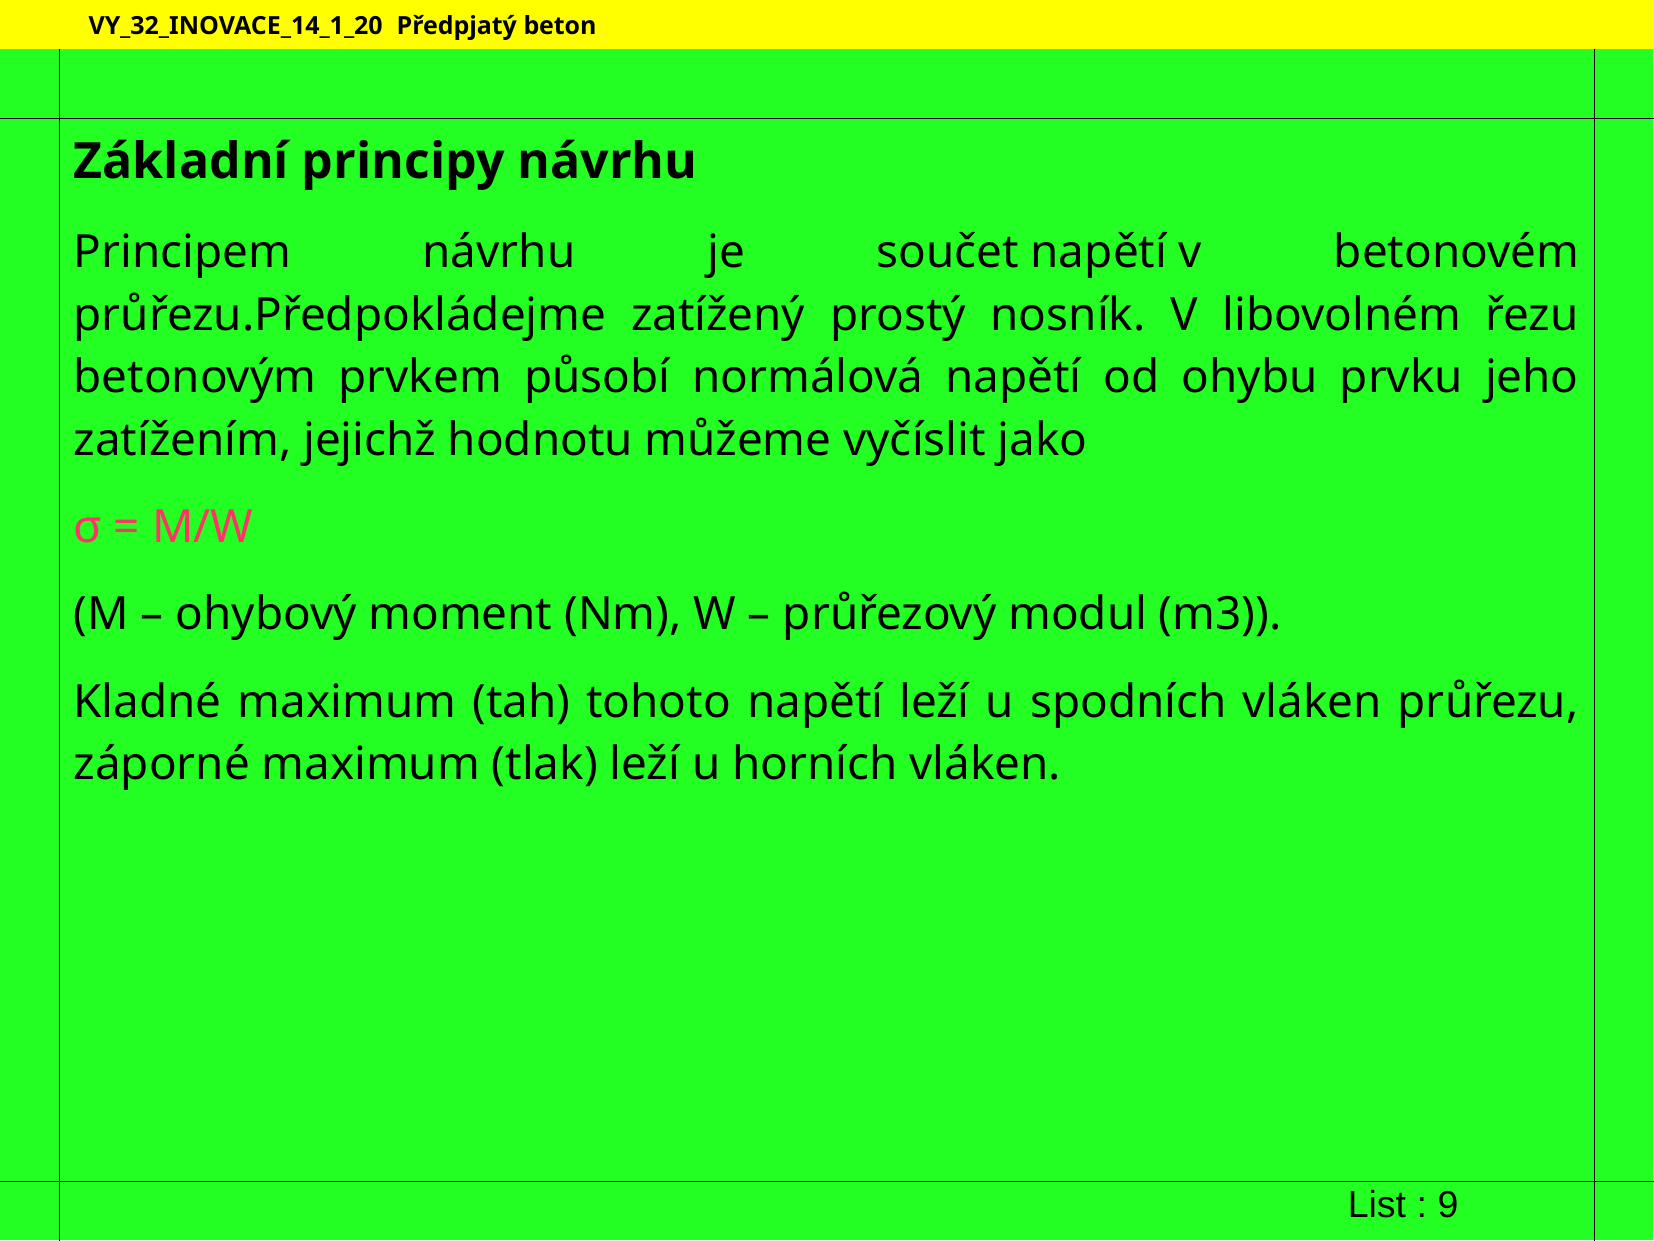

VY_32_INOVACE_14_1_20 Předpjatý beton
Základní principy návrhu
Principem návrhu je součet napětí v betonovém průřezu.Předpokládejme zatížený prostý nosník. V libovolném řezu betonovým prvkem působí normálová napětí od ohybu prvku jeho zatížením, jejichž hodnotu můžeme vyčíslit jako
σ = M/W
(M – ohybový moment (Nm), W – průřezový modul (m3)).
Kladné maximum (tah) tohoto napětí leží u spodních vláken průřezu, záporné maximum (tlak) leží u horních vláken.
List :